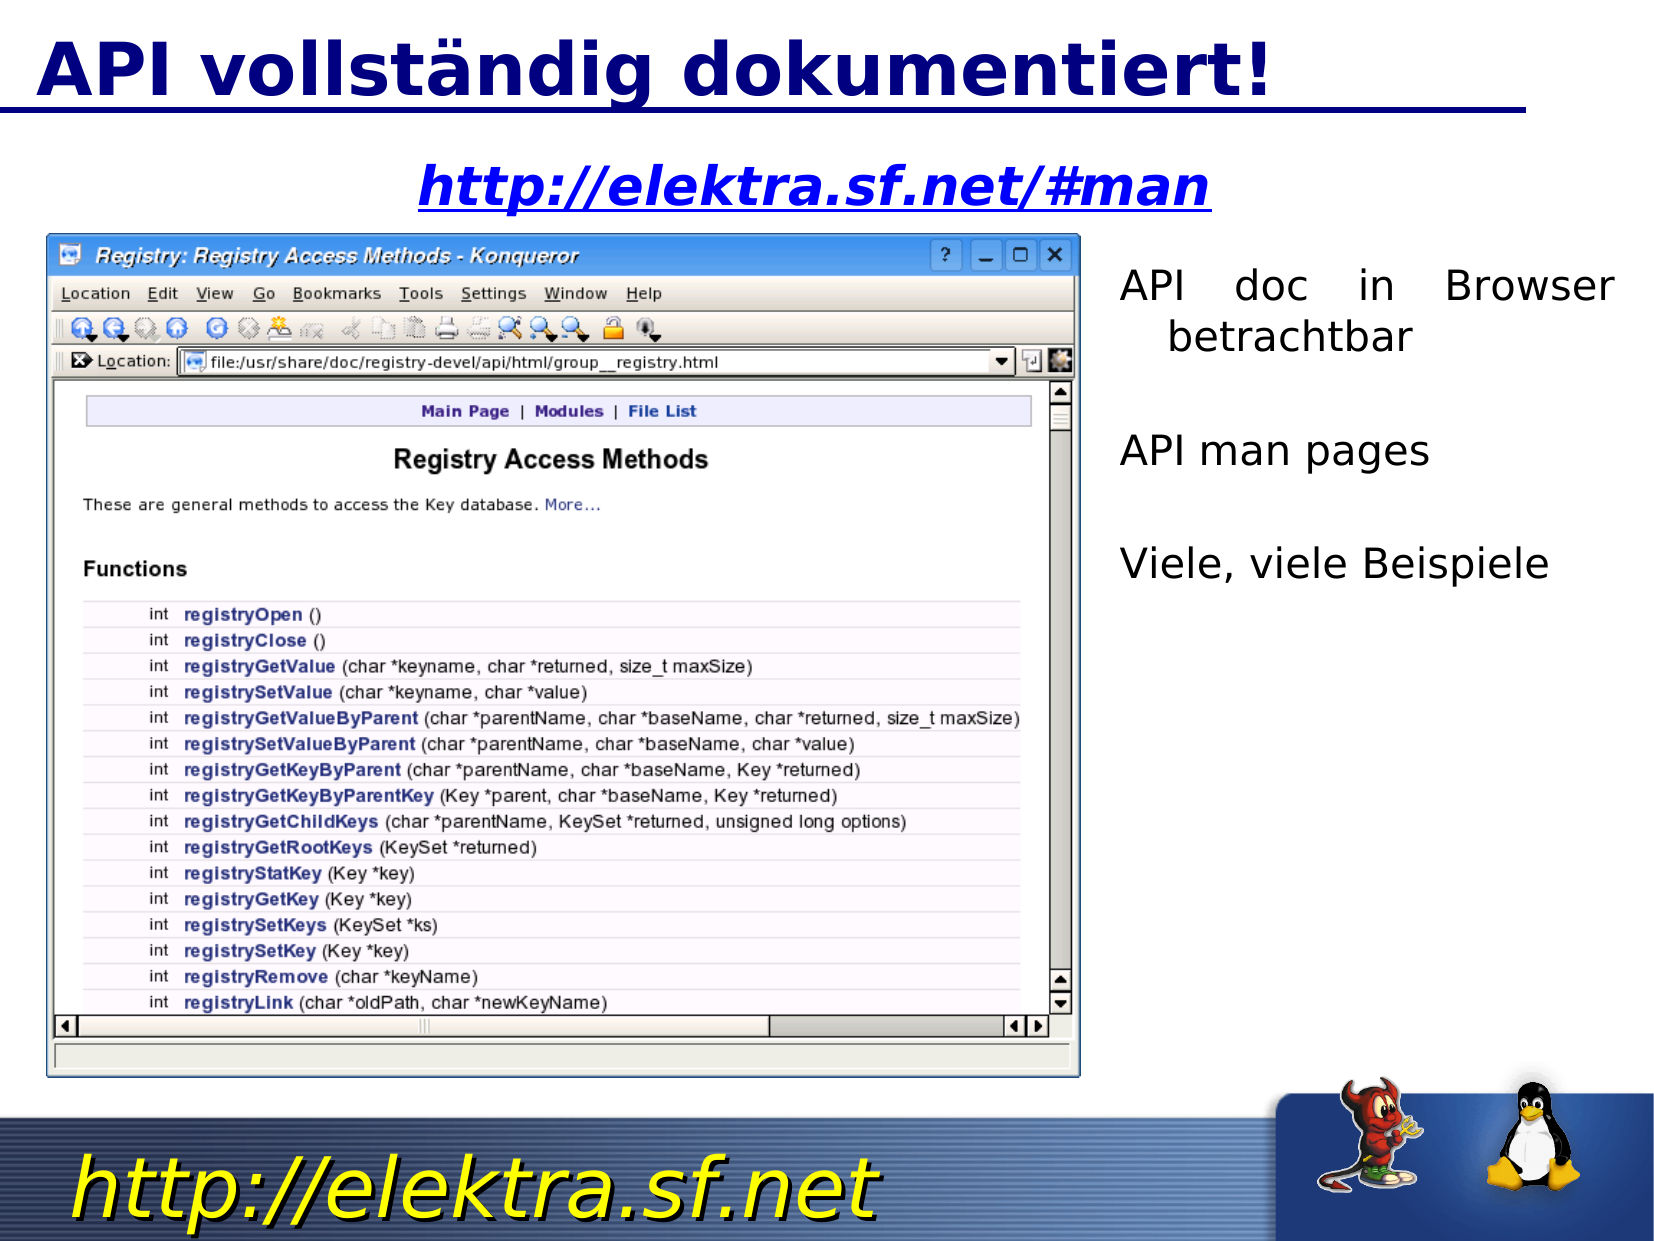

API vollständig dokumentiert!
http://elektra.sf.net/#man
# API doc in Browser betrachtbar
API man pages
Viele, viele Beispiele